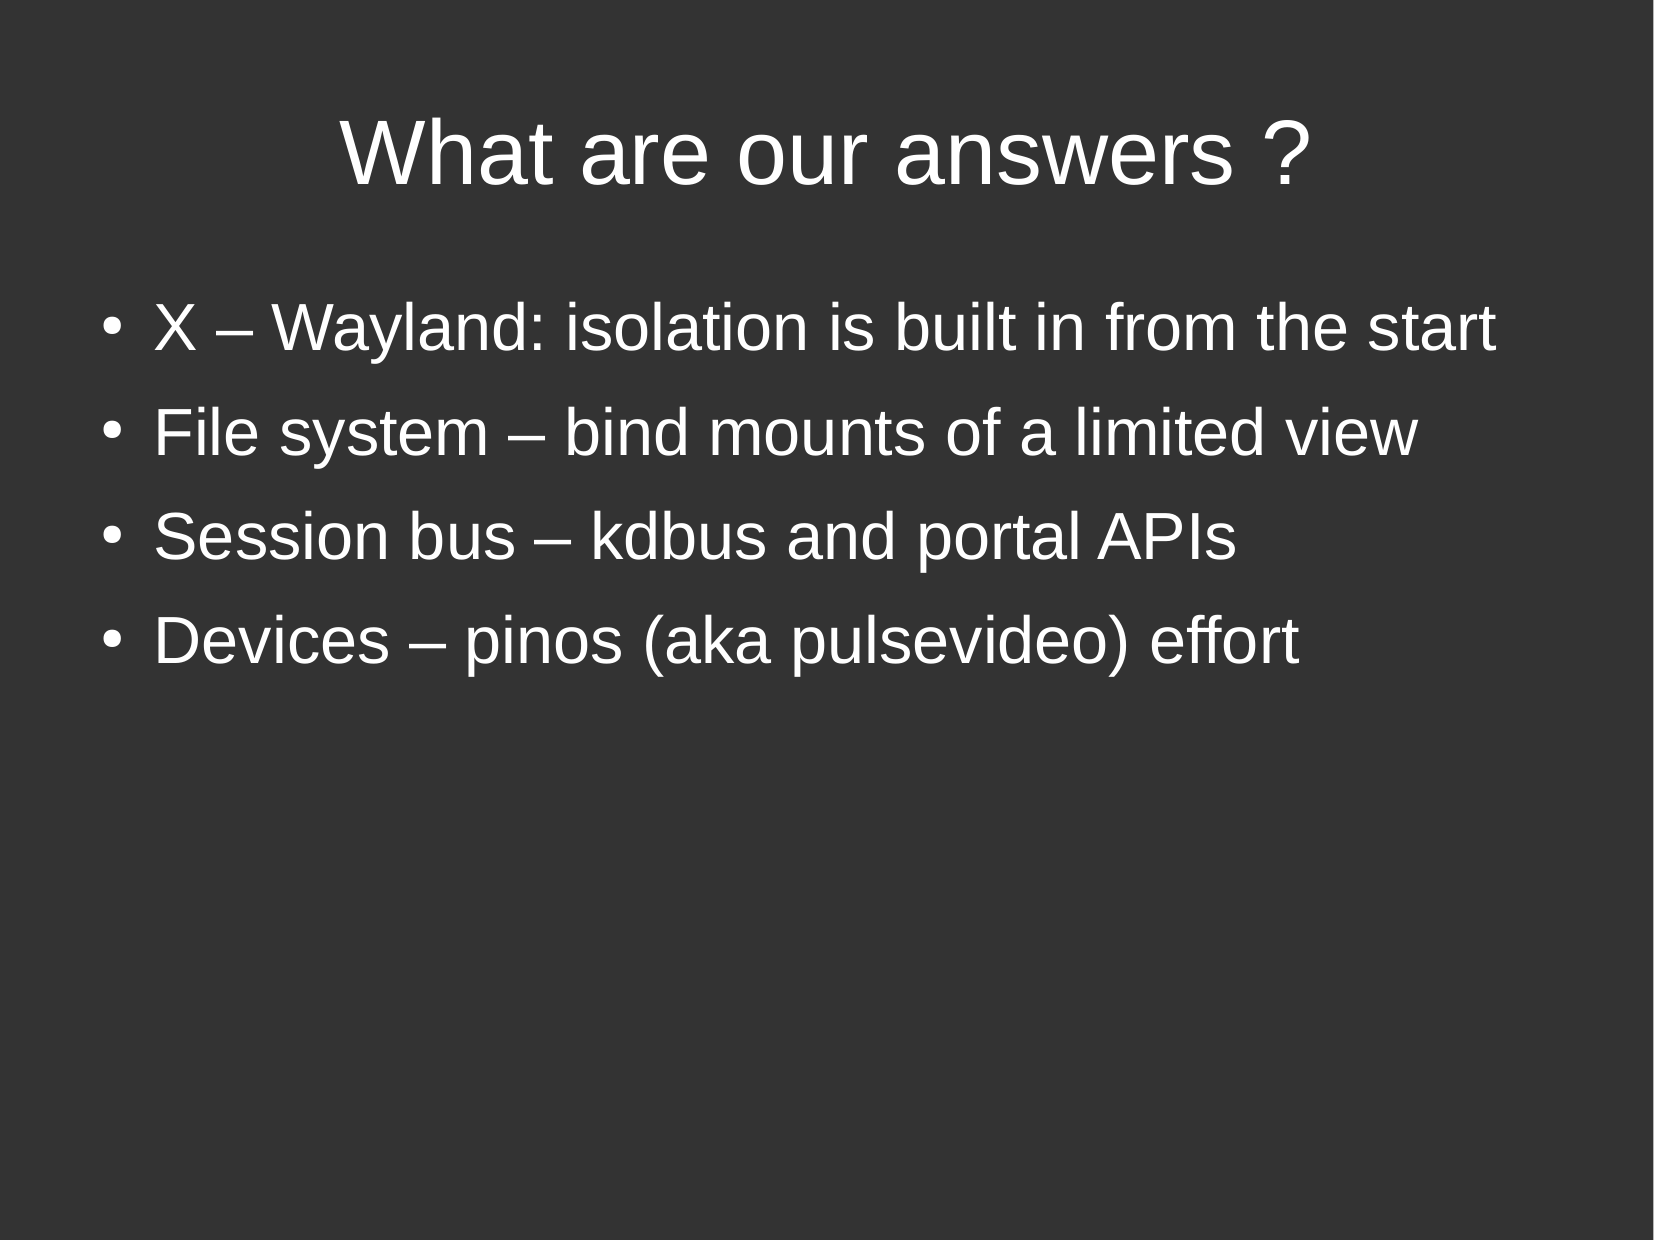

# What are our answers ?
X – Wayland: isolation is built in from the start
File system – bind mounts of a limited view
Session bus – kdbus and portal APIs
Devices – pinos (aka pulsevideo) effort